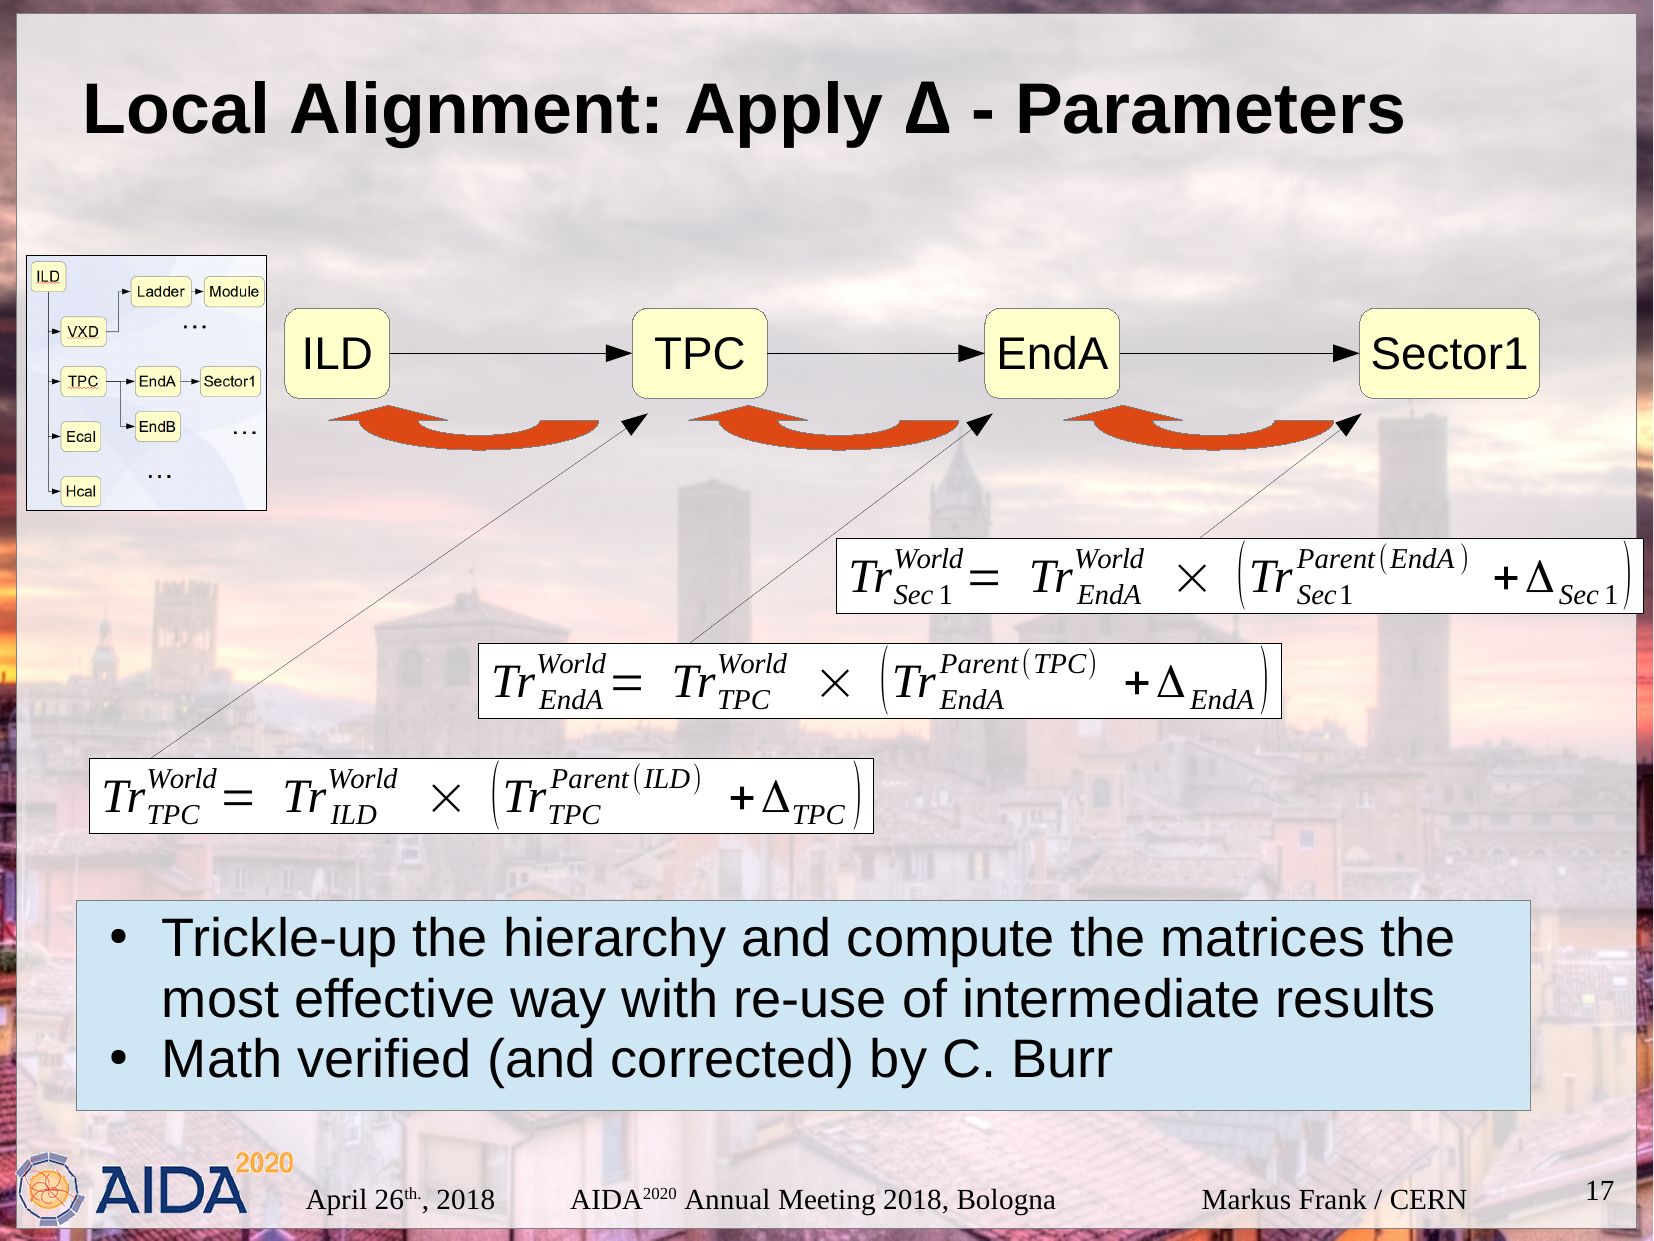

# Local Alignment: Apply Δ - Parameters
ILD
TPC
EndA
Sector1
Trickle-up the hierarchy and compute the matrices the
most effective way with re-use of intermediate results
Math verified (and corrected) by C. Burr
17
February, 4th. 2014
CLIC Workshop at CERN, Markus Frank / CERN